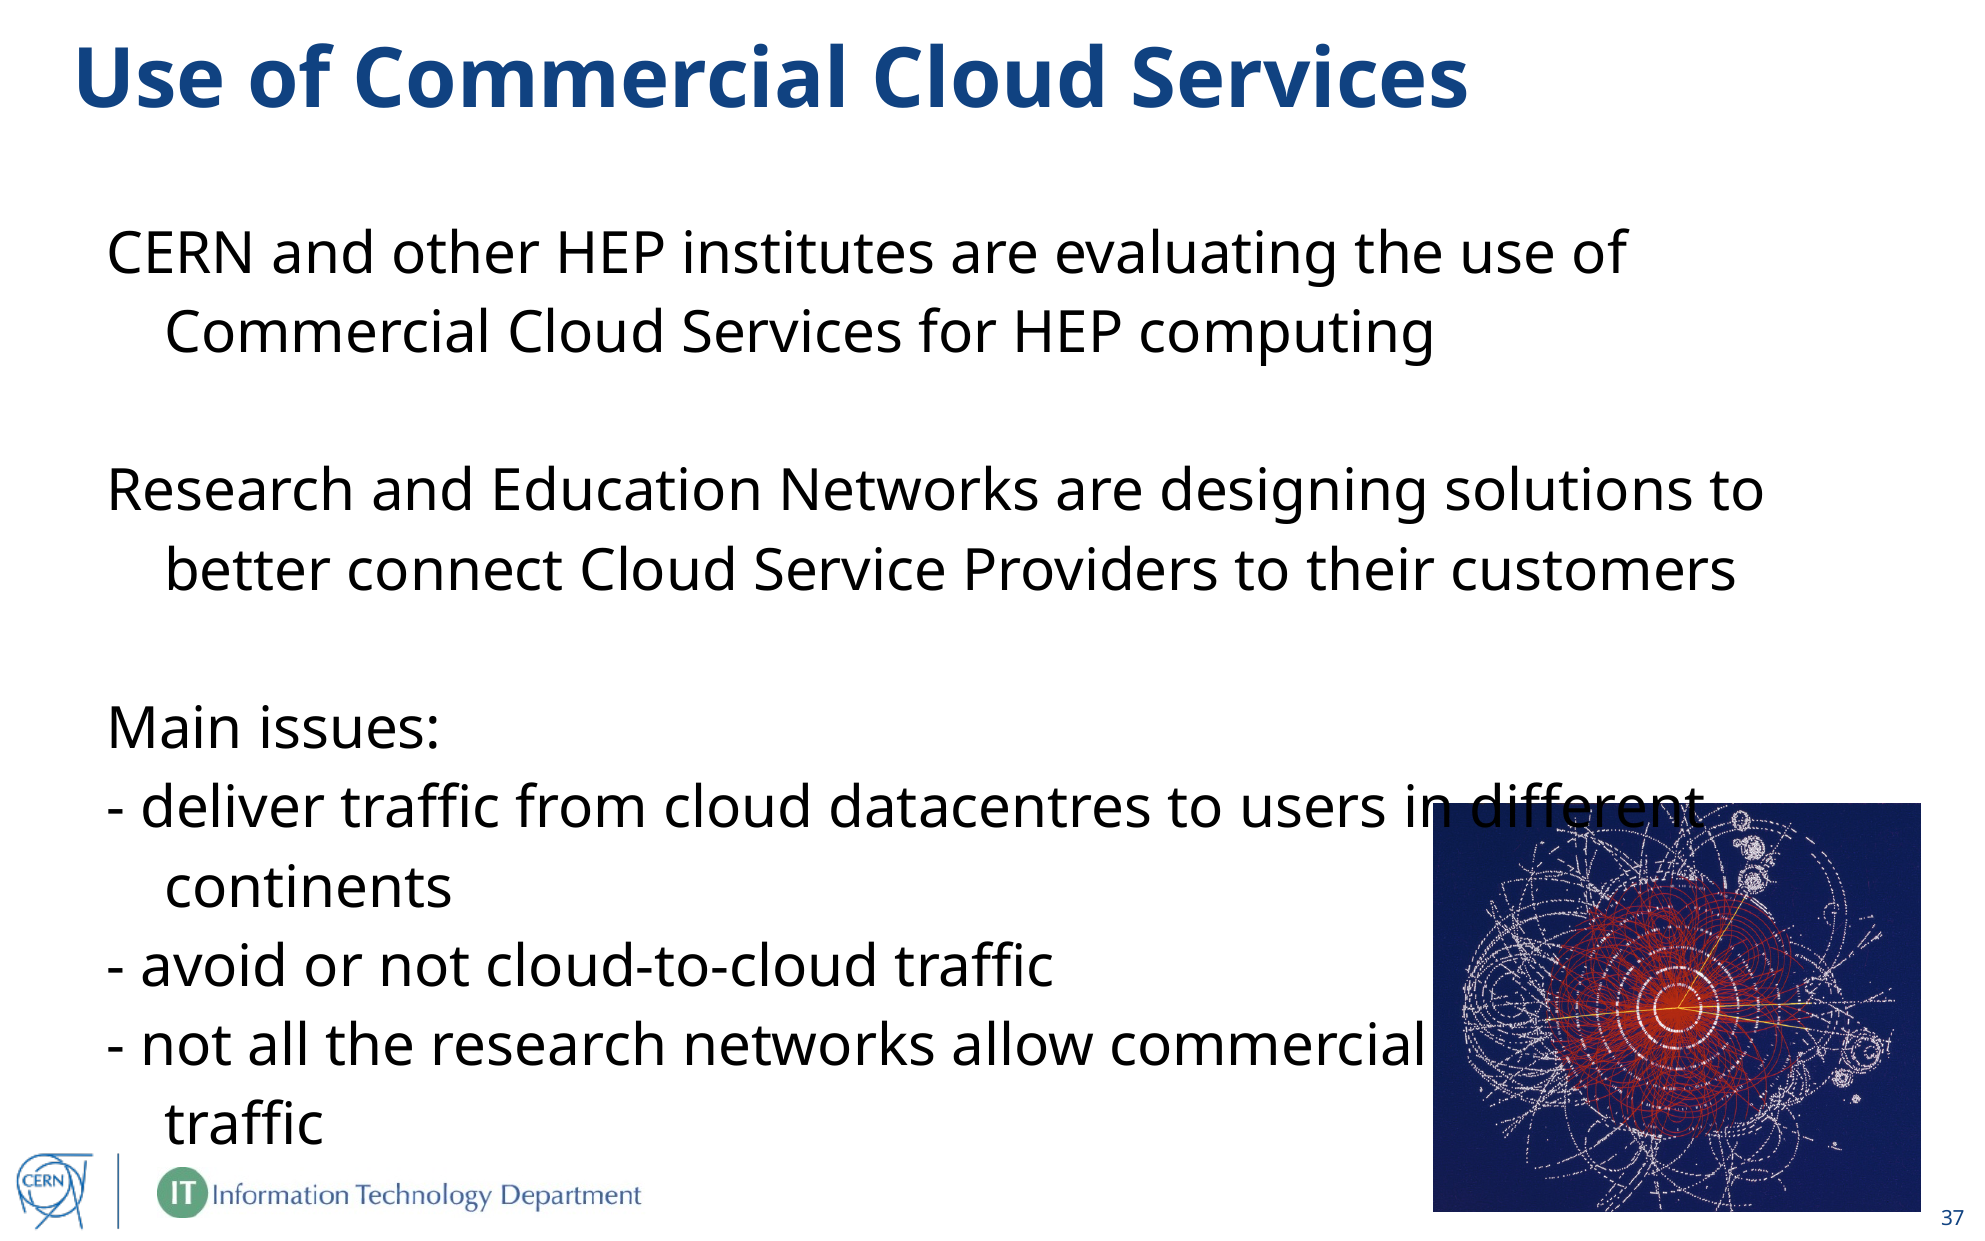

# Use of Commercial Cloud Services
CERN and other HEP institutes are evaluating the use of Commercial Cloud Services for HEP computing
Research and Education Networks are designing solutions to better connect Cloud Service Providers to their customers
Main issues:
- deliver traffic from cloud datacentres to users in different continents
- avoid or not cloud-to-cloud traffic
- not all the research networks allow commercial
traffic